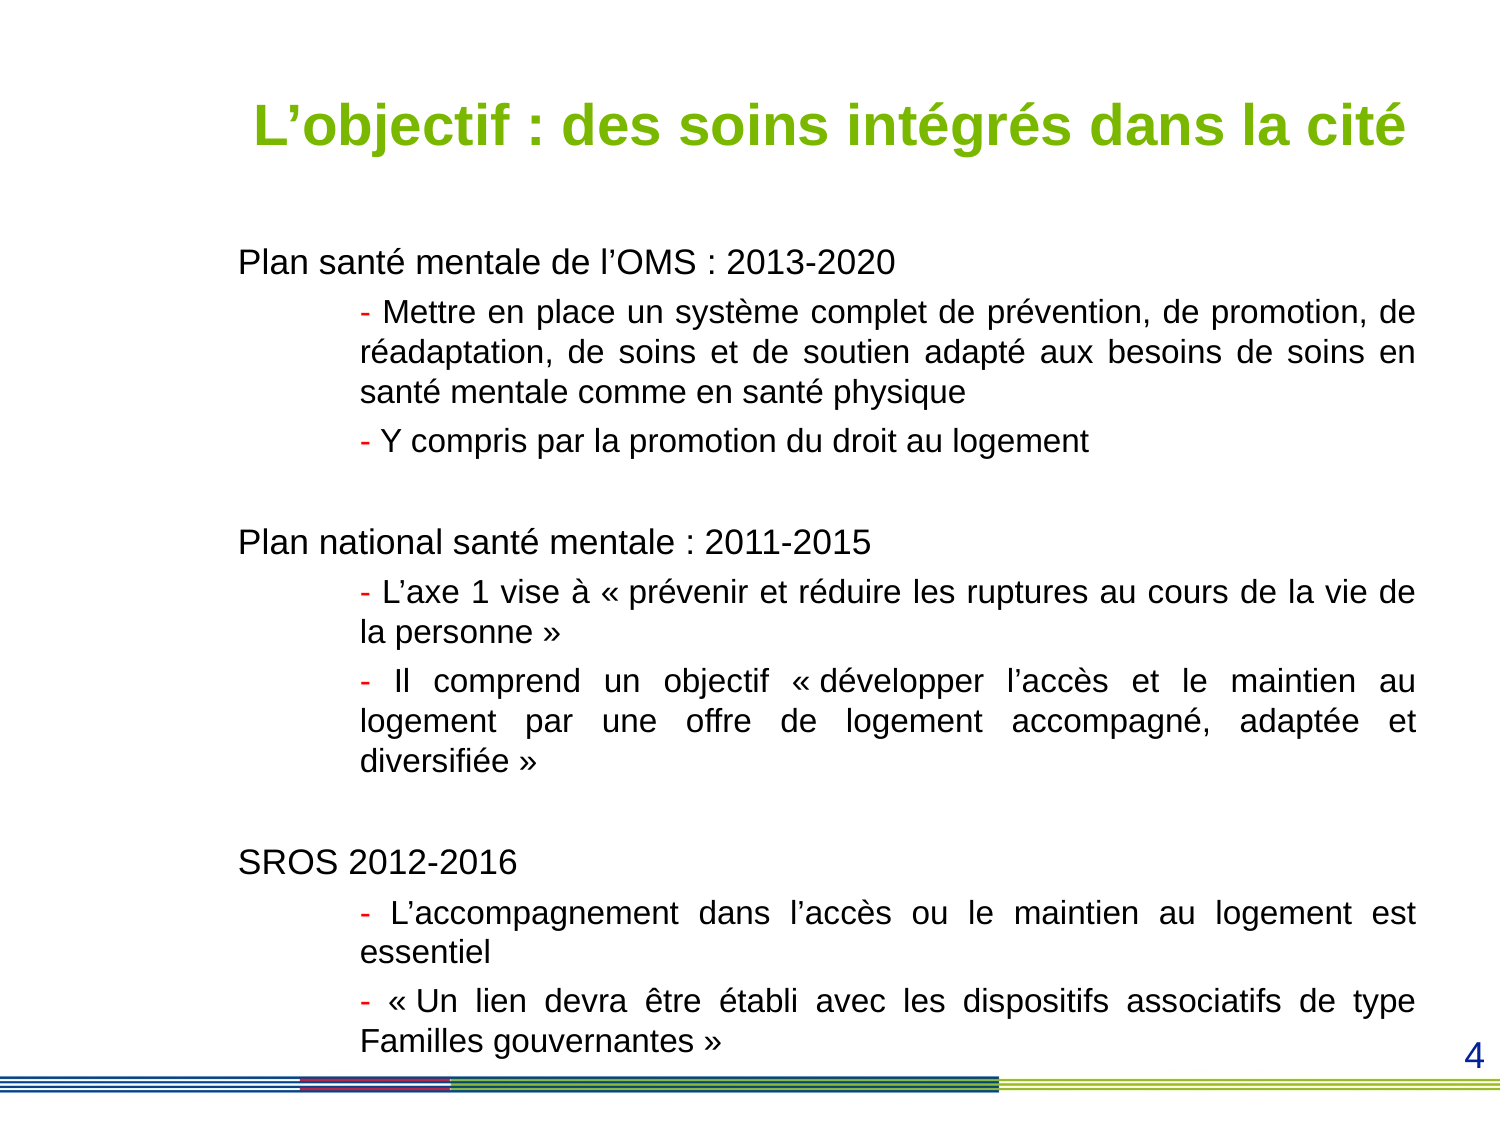

L’objectif : des soins intégrés dans la cité
Plan santé mentale de l’OMS : 2013-2020
- Mettre en place un système complet de prévention, de promotion, de réadaptation, de soins et de soutien adapté aux besoins de soins en santé mentale comme en santé physique
- Y compris par la promotion du droit au logement
Plan national santé mentale : 2011-2015
- L’axe 1 vise à « prévenir et réduire les ruptures au cours de la vie de la personne »
- Il comprend un objectif « développer l’accès et le maintien au logement par une offre de logement accompagné, adaptée et diversifiée »
SROS 2012-2016
- L’accompagnement dans l’accès ou le maintien au logement est essentiel
- « Un lien devra être établi avec les dispositifs associatifs de type Familles gouvernantes »